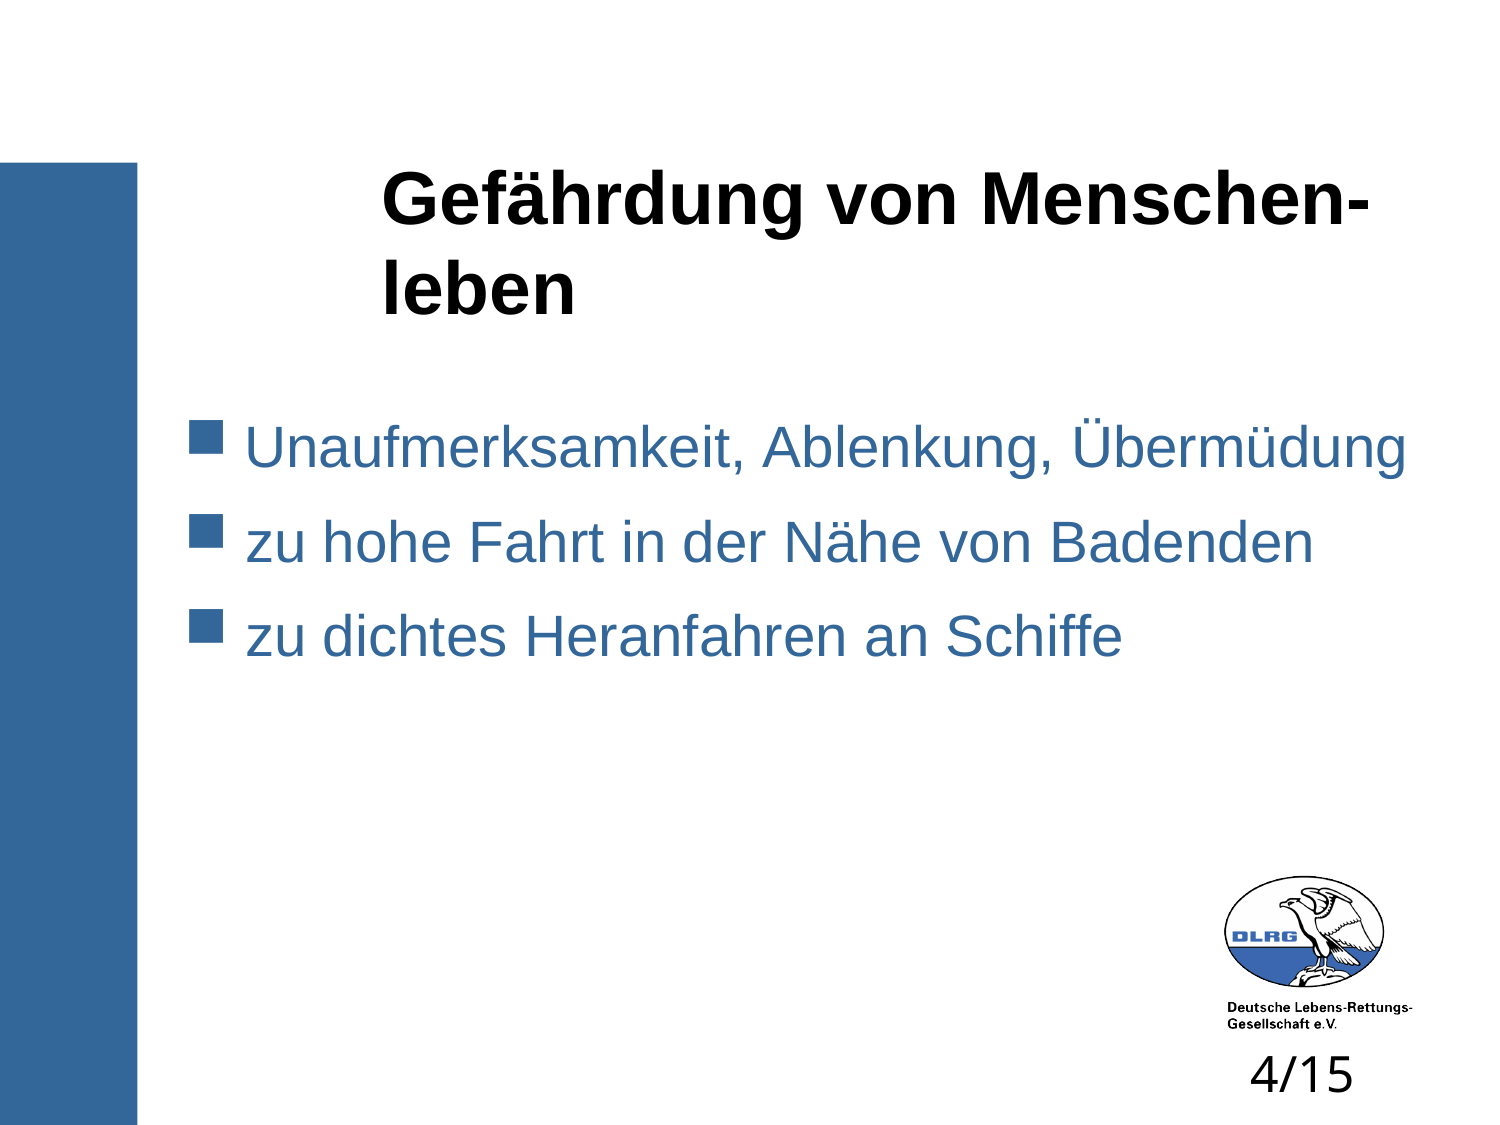

Gefährdung von Menschen-
leben
 Unaufmerksamkeit, Ablenkung, Übermüdung
 zu hohe Fahrt in der Nähe von Badenden
 zu dichtes Heranfahren an Schiffe